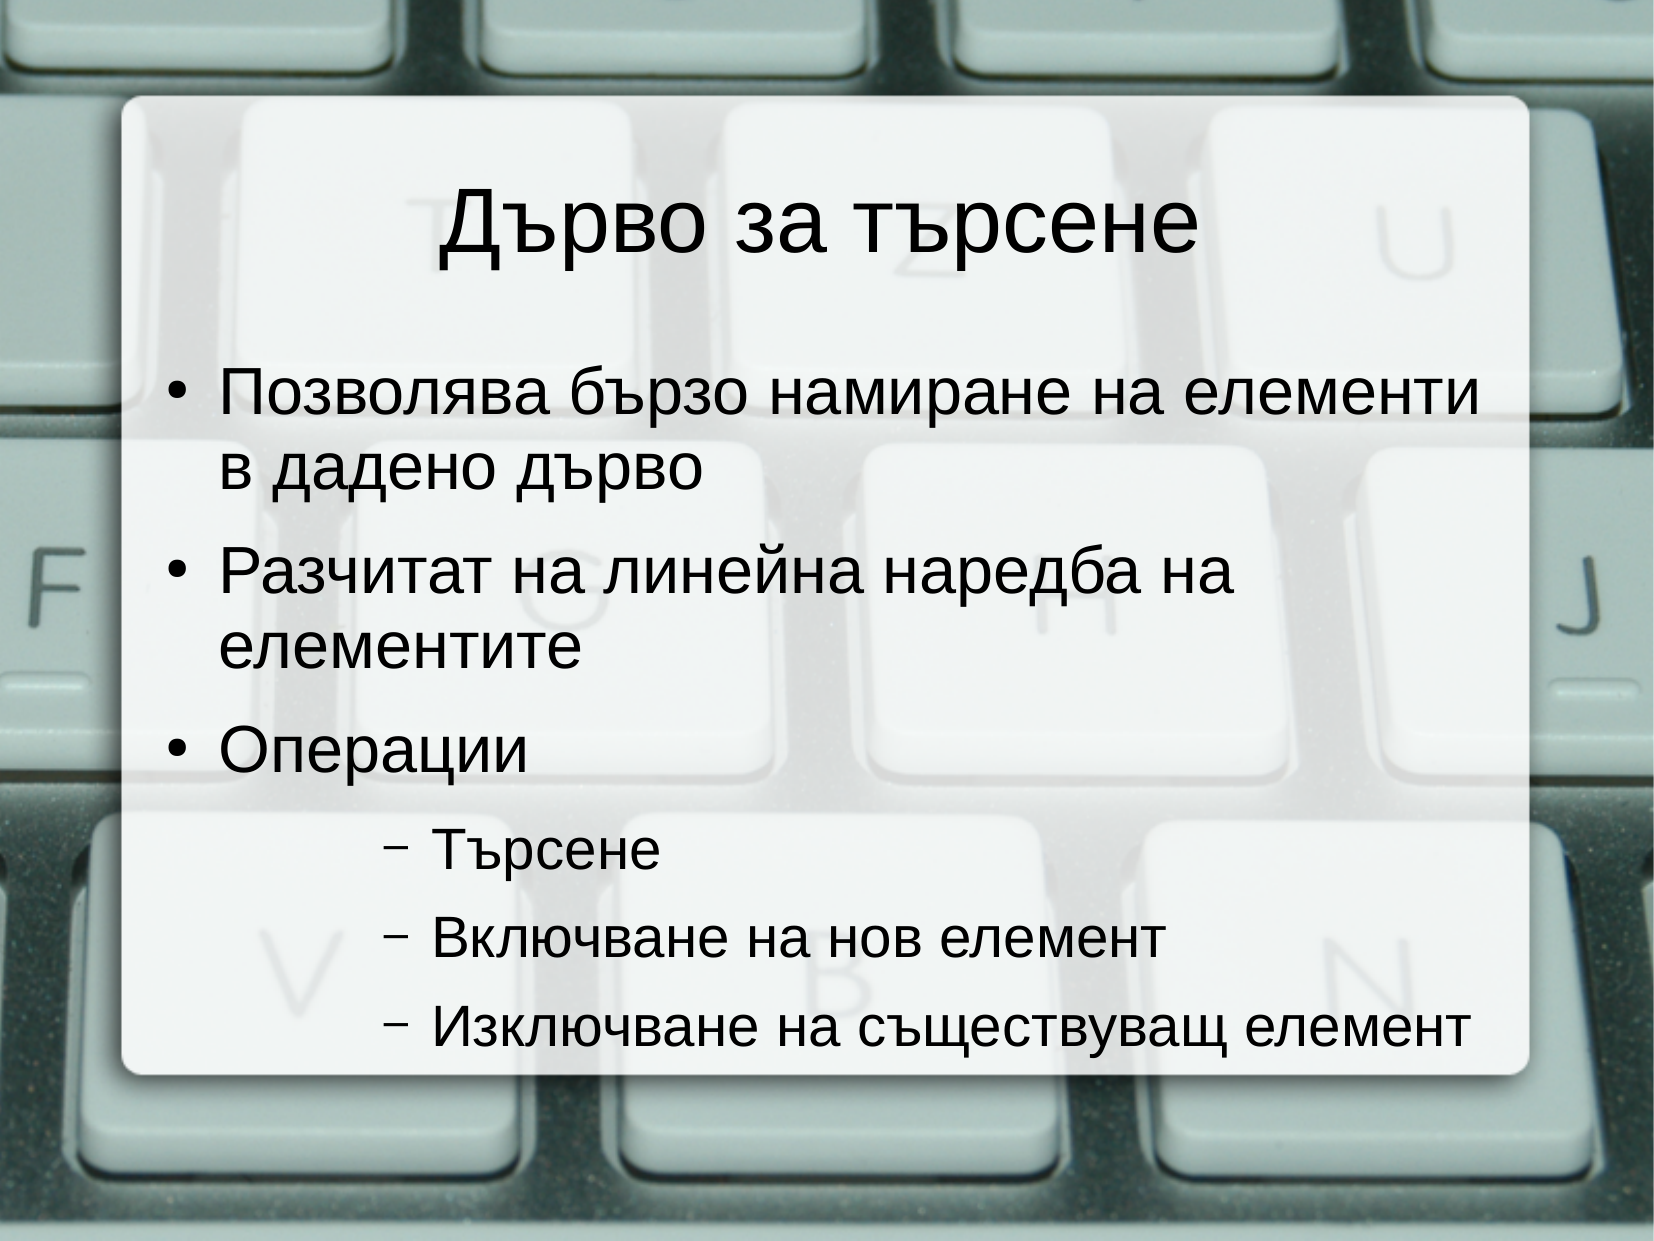

# Дърво за търсене
Позволява бързо намиране на елементи в дадено дърво
Разчитат на линейна наредба на елементите
Операции
Търсене
Включване на нов елемент
Изключване на съществуващ елемент